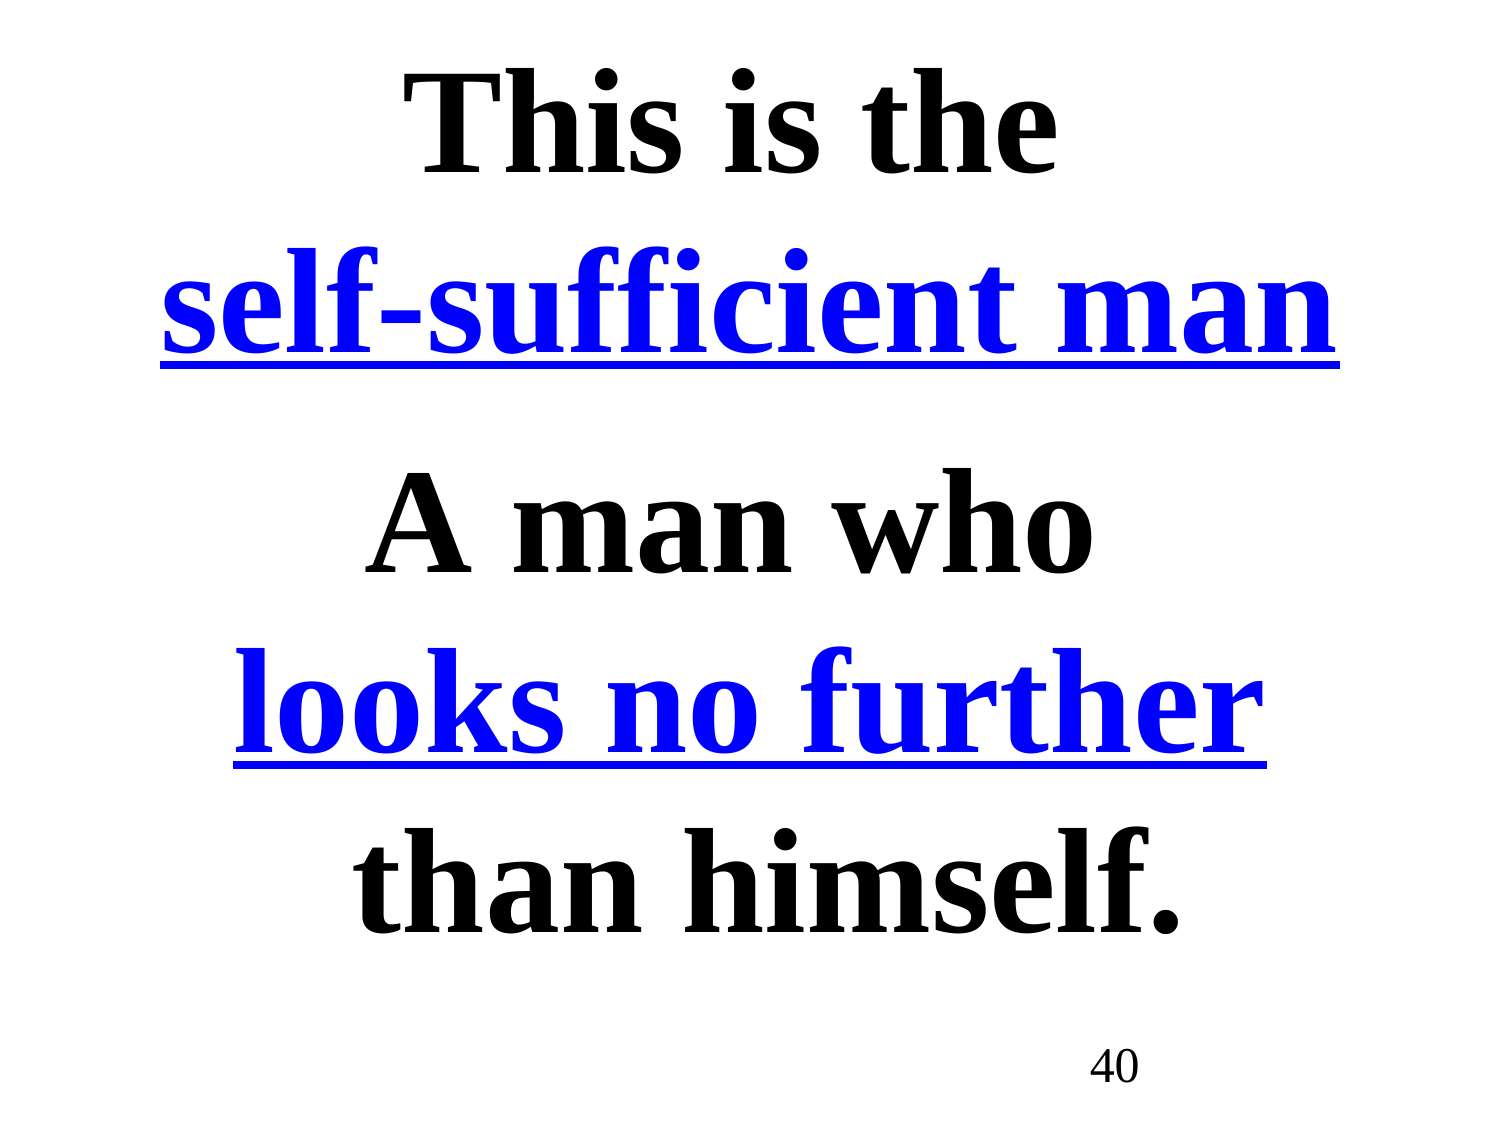

This is the
self-sufficient man
A man who
looks no further
 than himself.
40